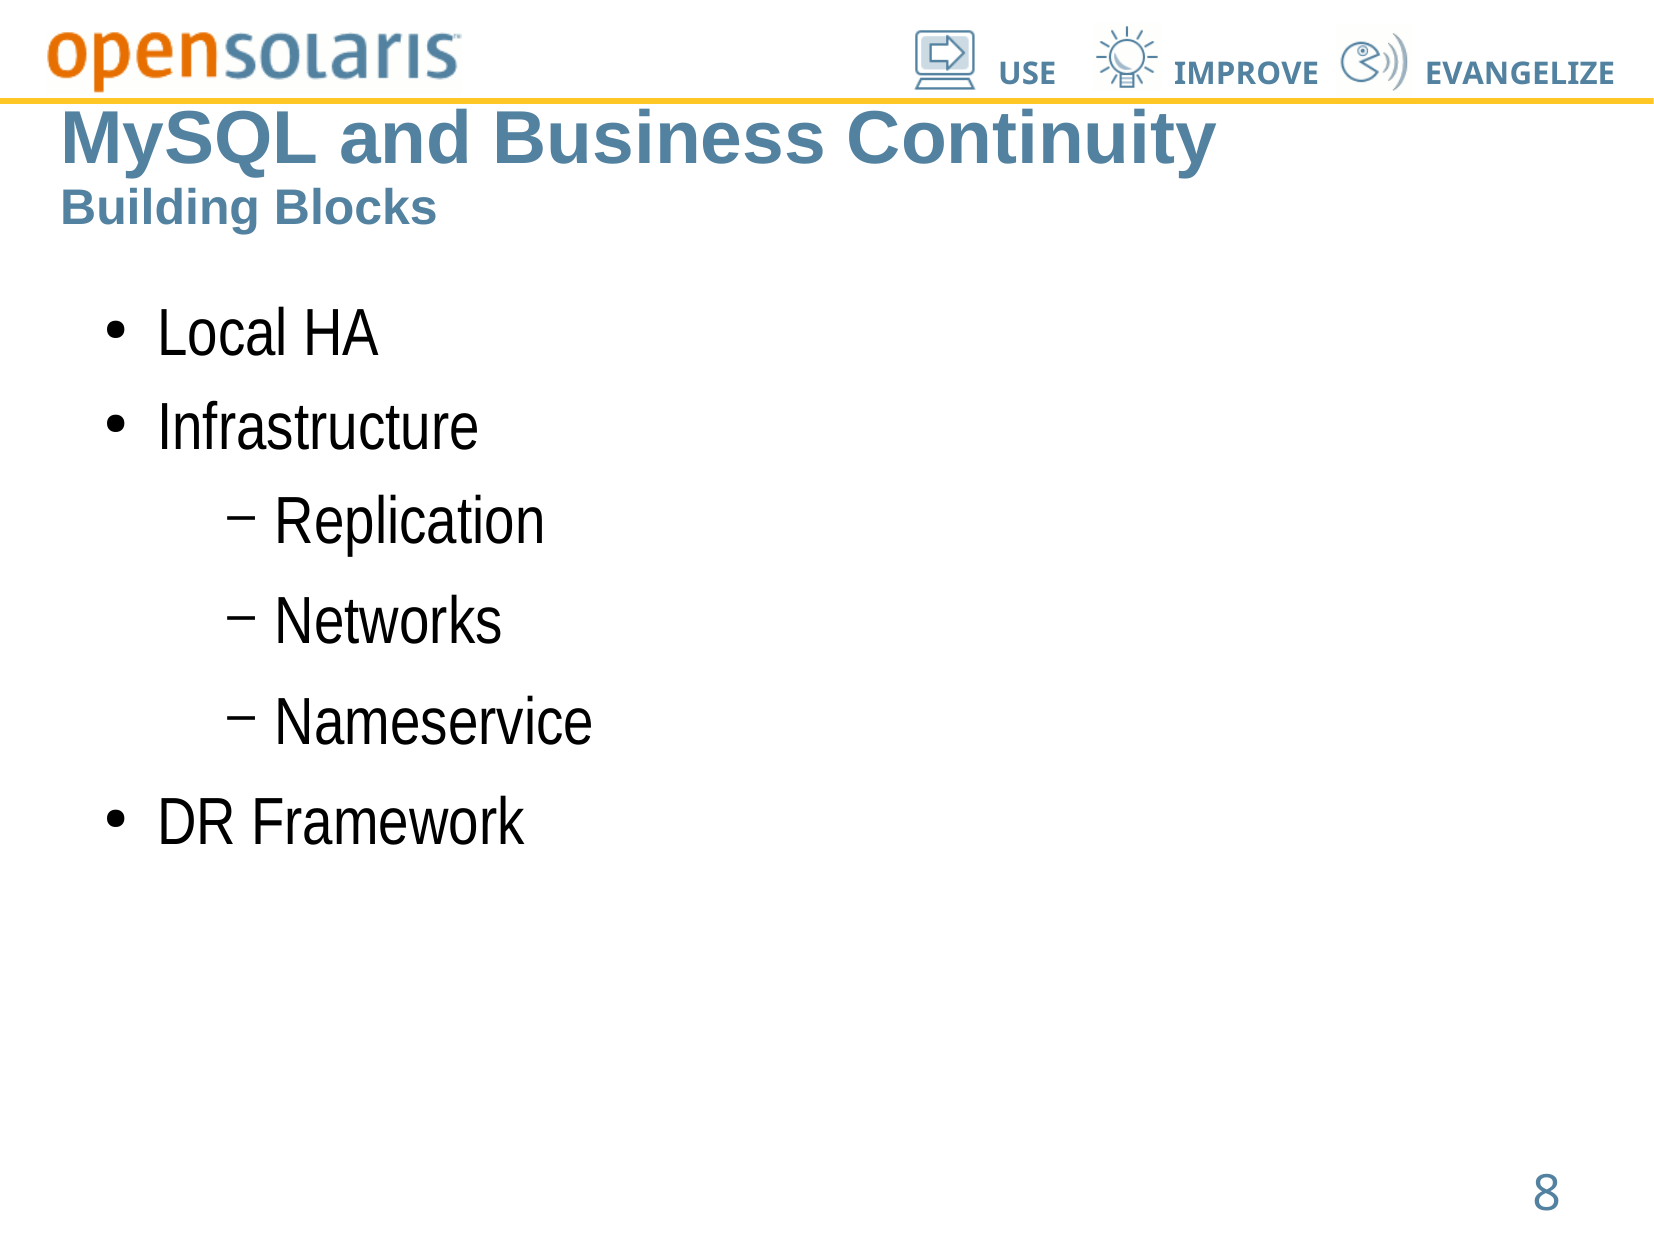

# MySQL and Business Continuity Building Blocks
Local HA
Infrastructure
Replication
Networks
Nameservice
DR Framework